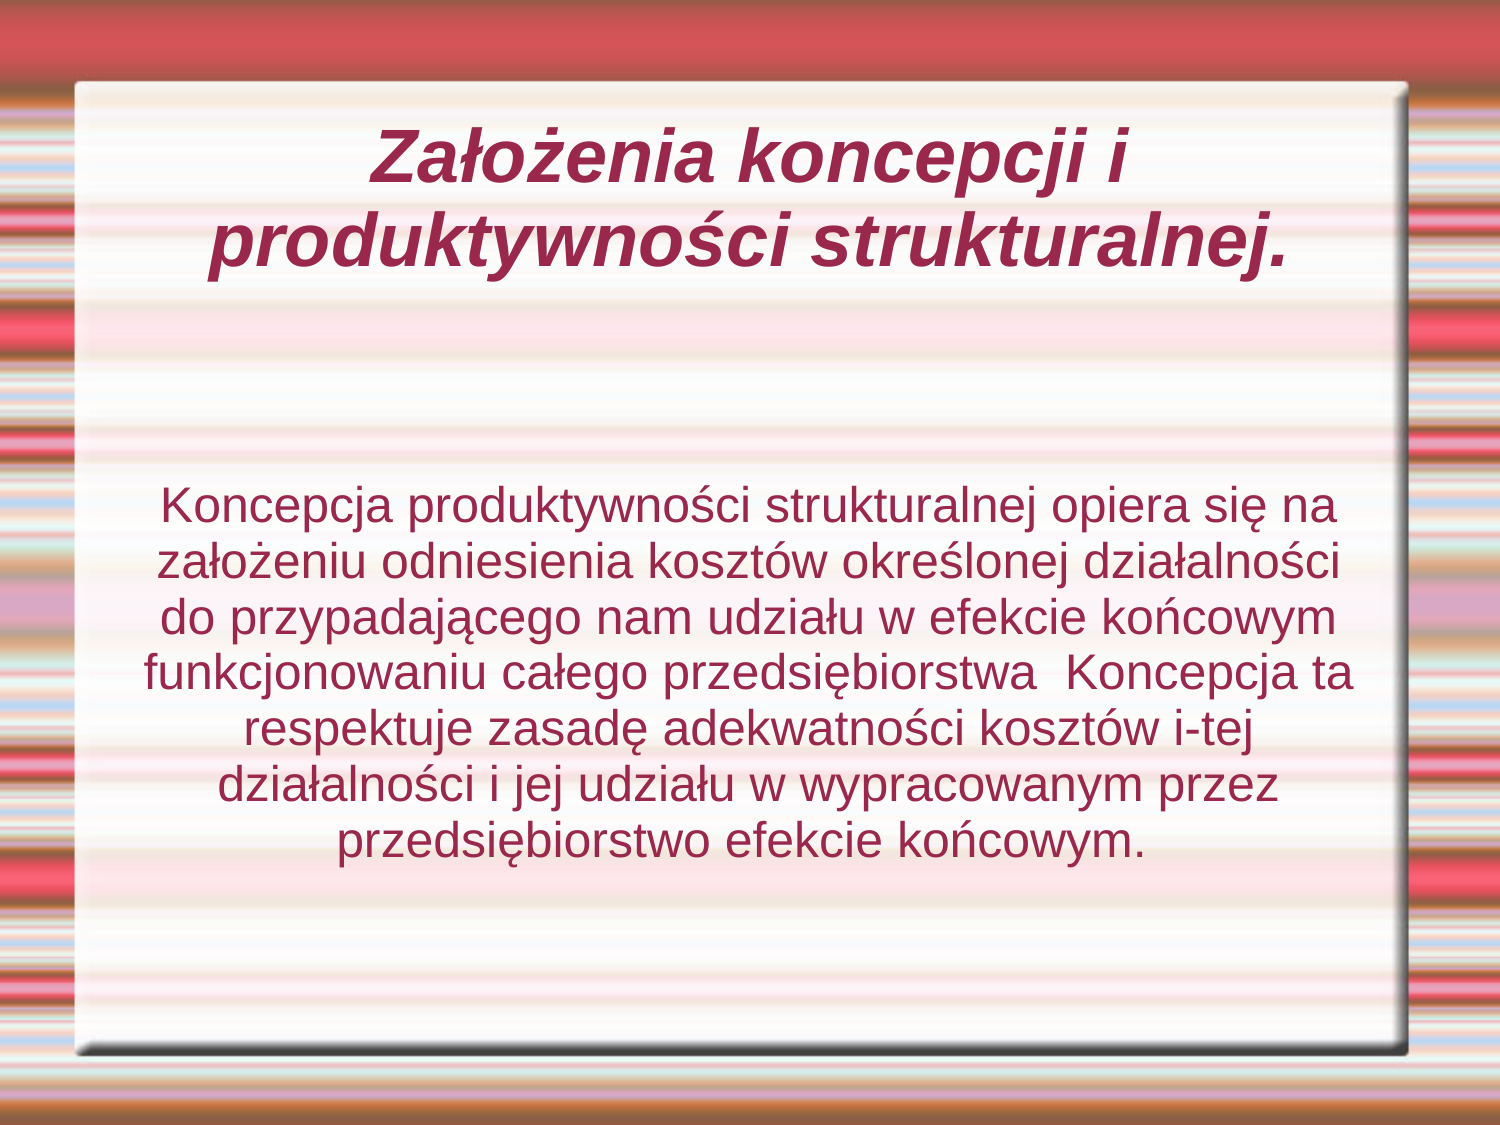

# Założenia koncepcji i produktywności strukturalnej.
Koncepcja produktywności strukturalnej opiera się na założeniu odniesienia kosztów określonej działalności do przypadającego nam udziału w efekcie końcowym funkcjonowaniu całego przedsiębiorstwa Koncepcja ta respektuje zasadę adekwatności kosztów i-tej działalności i jej udziału w wypracowanym przez przedsiębiorstwo efekcie końcowym.